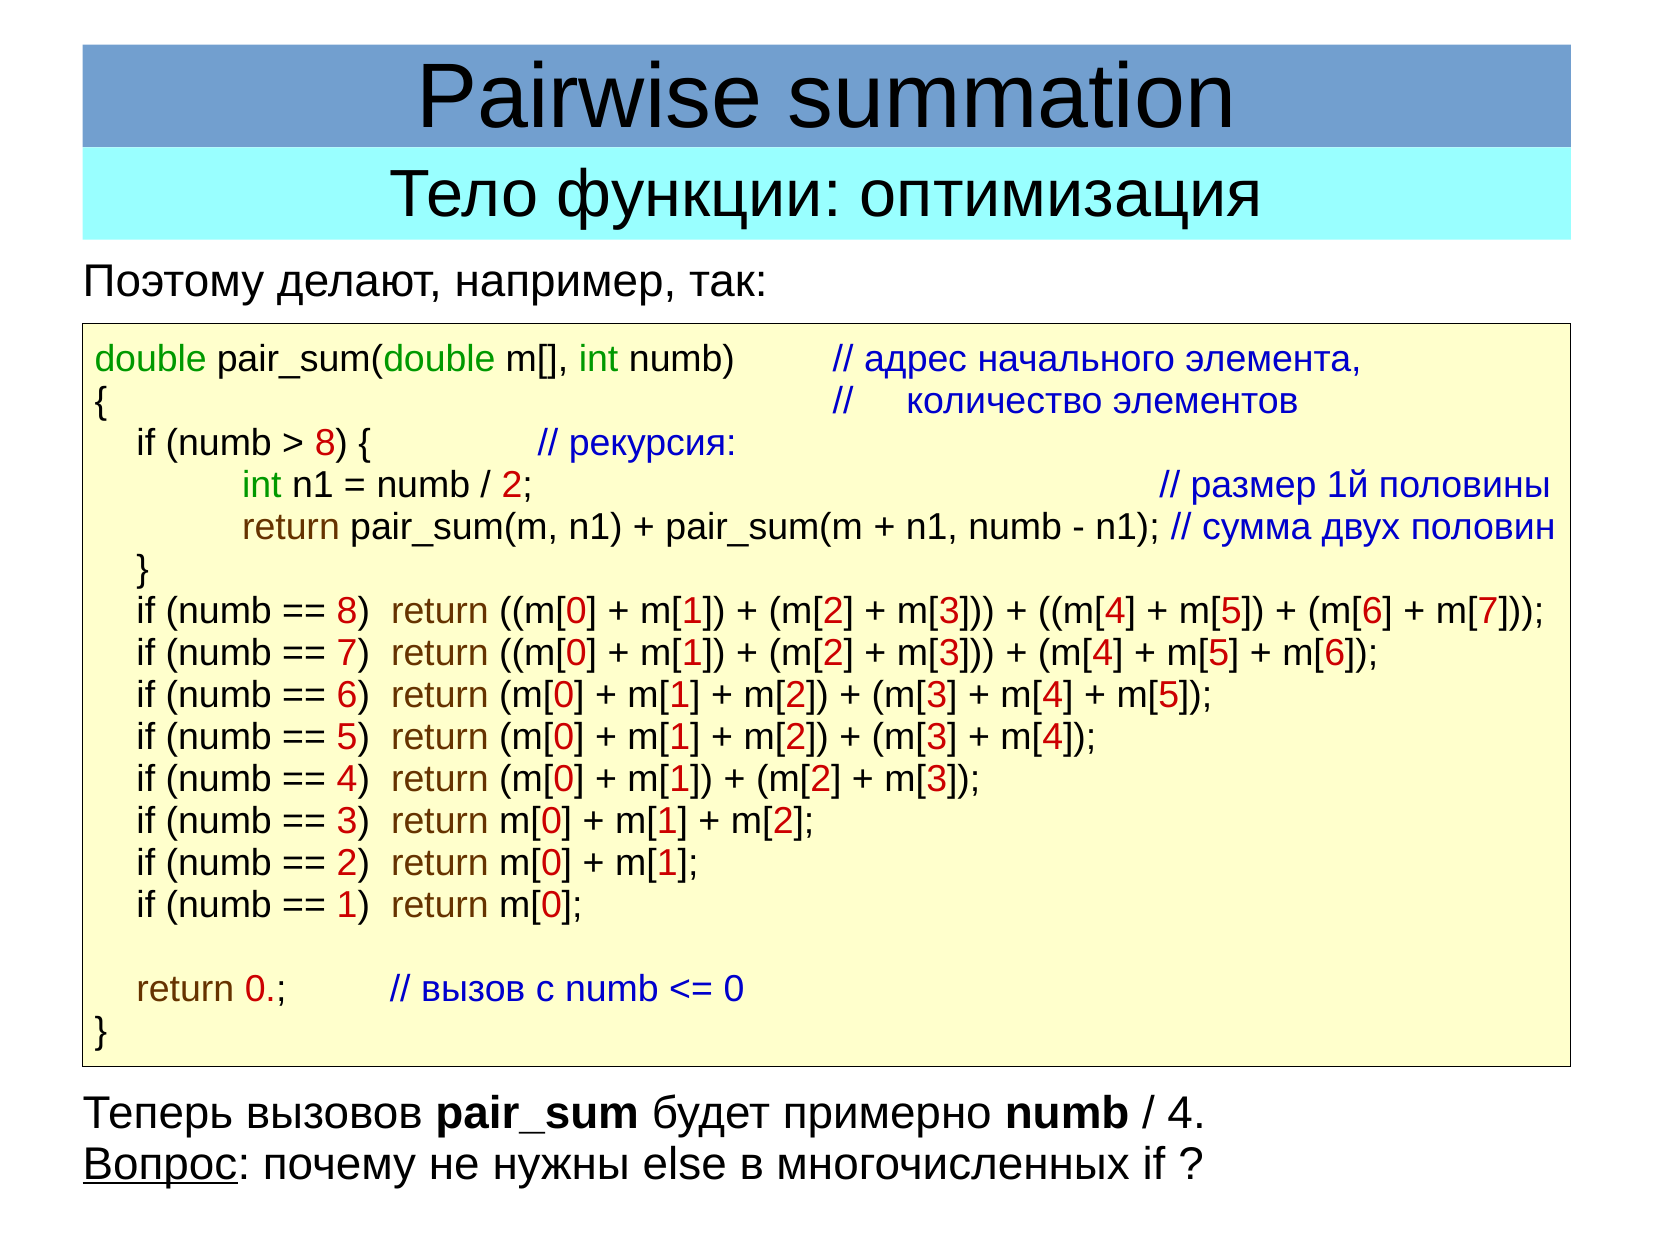

Pairwise summation
Тело функции: оптимизация
Поэтому делают, например, так:
double pair_sum(double m[], int numb)		// адрес начального элемента,
{										//	количество элементов
 if (numb > 8) {			// рекурсия:
		int n1 = numb / 2;									 // размер 1й половины
		return pair_sum(m, n1) + pair_sum(m + n1, numb - n1); // сумма двух половин
 }
 if (numb == 8) return ((m[0] + m[1]) + (m[2] + m[3])) + ((m[4] + m[5]) + (m[6] + m[7]));
 if (numb == 7) return ((m[0] + m[1]) + (m[2] + m[3])) + (m[4] + m[5] + m[6]);
 if (numb == 6) return (m[0] + m[1] + m[2]) + (m[3] + m[4] + m[5]);
 if (numb == 5) return (m[0] + m[1] + m[2]) + (m[3] + m[4]);
 if (numb == 4) return (m[0] + m[1]) + (m[2] + m[3]);
 if (numb == 3) return m[0] + m[1] + m[2];
 if (numb == 2) return m[0] + m[1];
 if (numb == 1) return m[0];
 return 0.;		// вызов с numb <= 0
}
# Теперь вызовов pair_sum будет примерно numb / 4.
Вопрос: почему не нужны else в многочисленных if ?